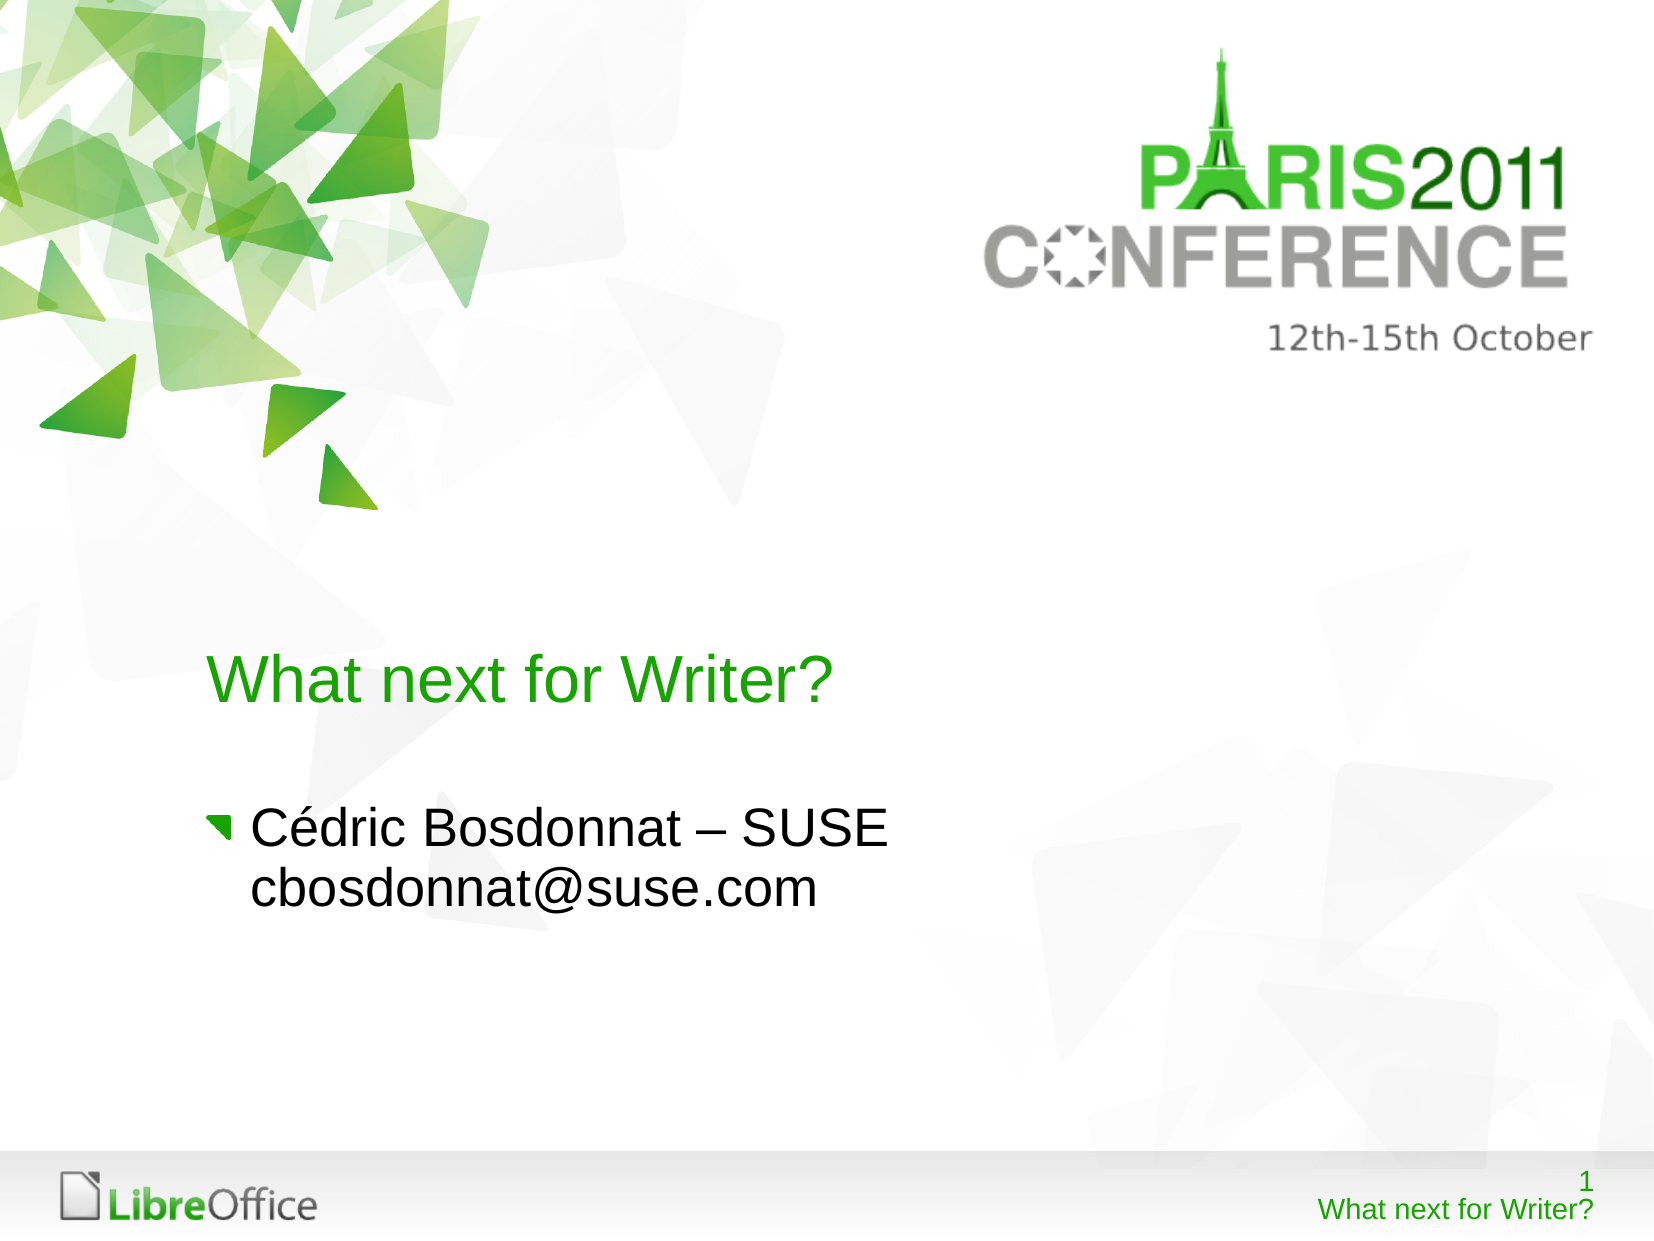

# What next for Writer?
Cédric Bosdonnat – SUSE
cbosdonnat@suse.com
1
What next for Writer?